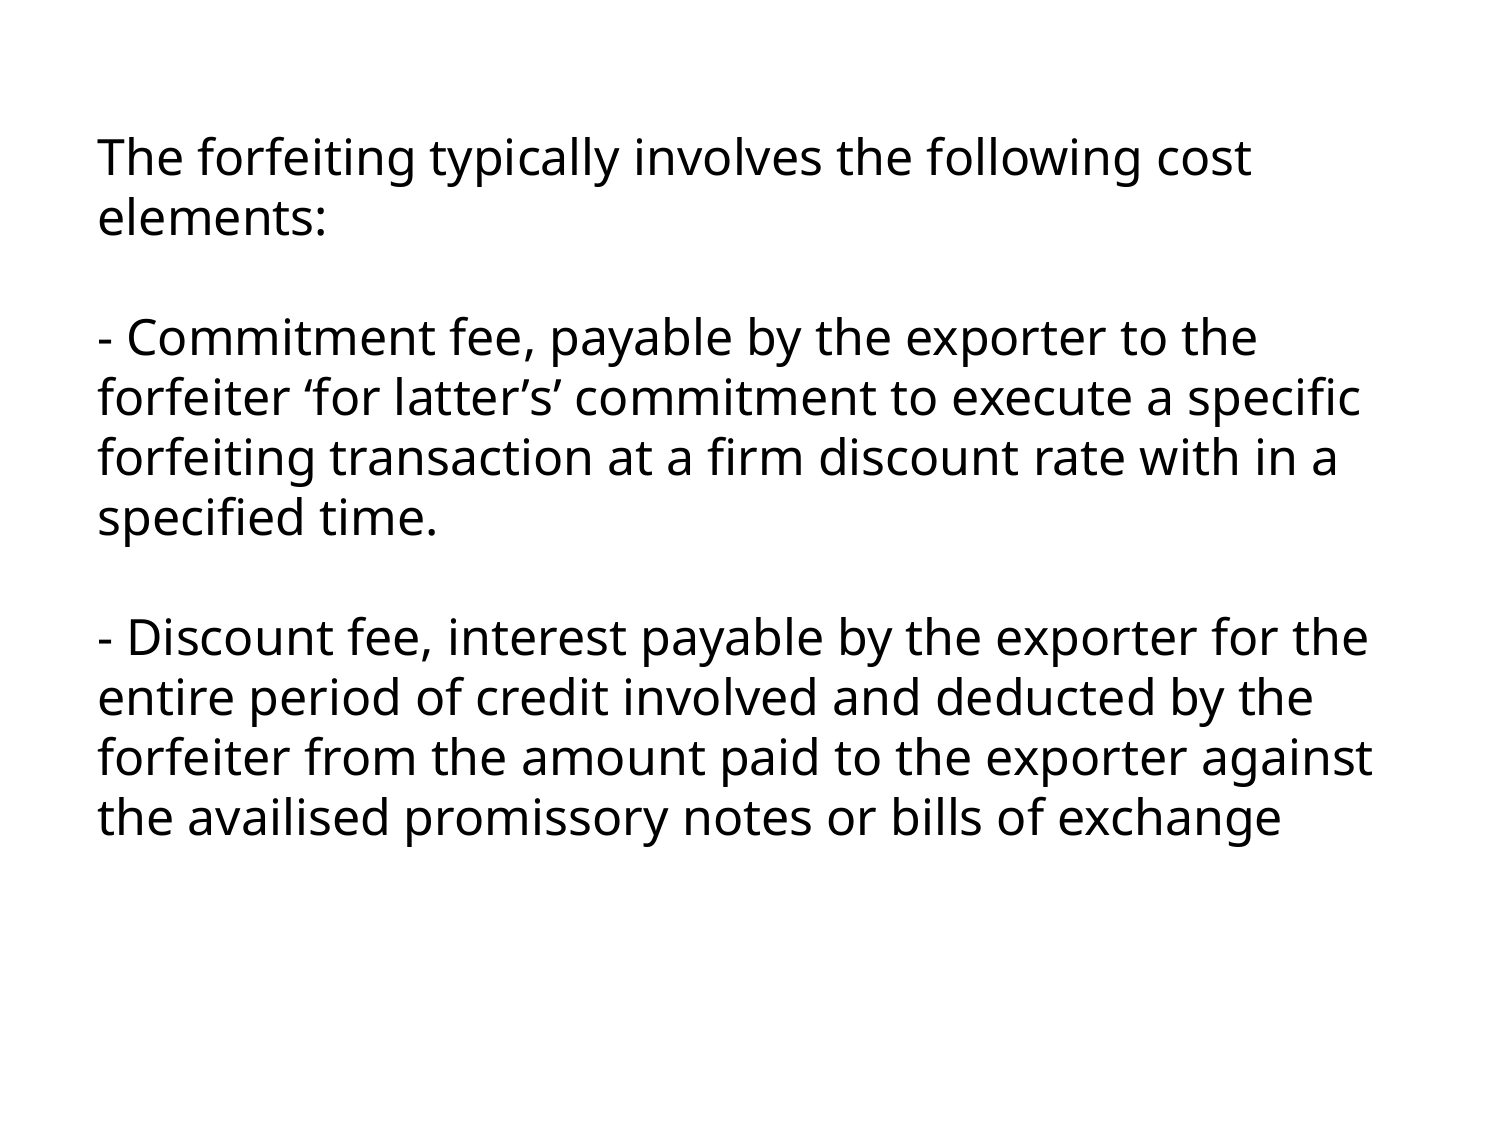

The forfeiting typically involves the following cost elements:
- Commitment fee, payable by the exporter to the forfeiter ‘for latter’s’ commitment to execute a specific forfeiting transaction at a firm discount rate with in a specified time.
- Discount fee, interest payable by the exporter for the entire period of credit involved and deducted by the forfeiter from the amount paid to the exporter against the availised promissory notes or bills of exchange